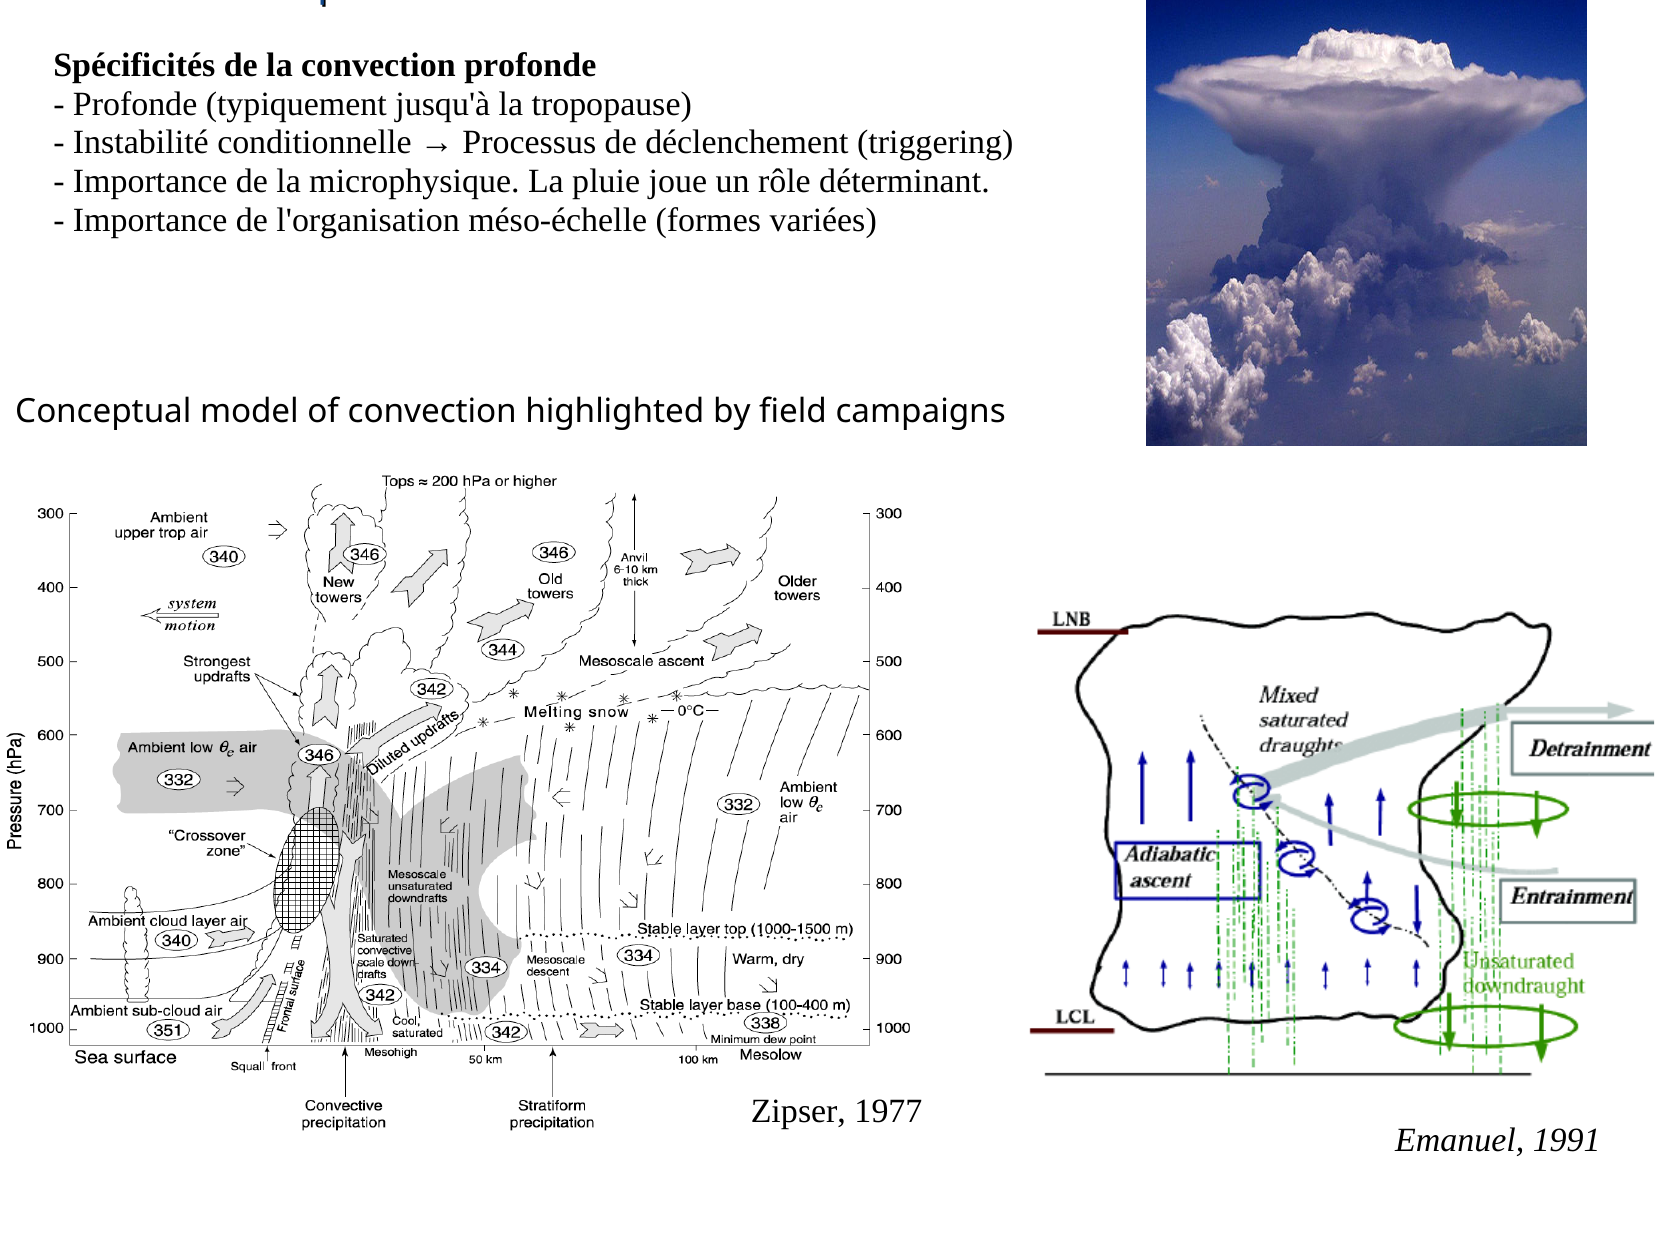

3. La convection profonde
Spécificités de la convection profonde
- Profonde (typiquement jusqu'à la tropopause)
- Instabilité conditionnelle → Processus de déclenchement (triggering)
- Importance de la microphysique. La pluie joue un rôle déterminant.
- Importance de l'organisation méso-échelle (formes variées)
Conceptual model of convection highlighted by field campaigns
Zipser, 1977
Emanuel, 1991